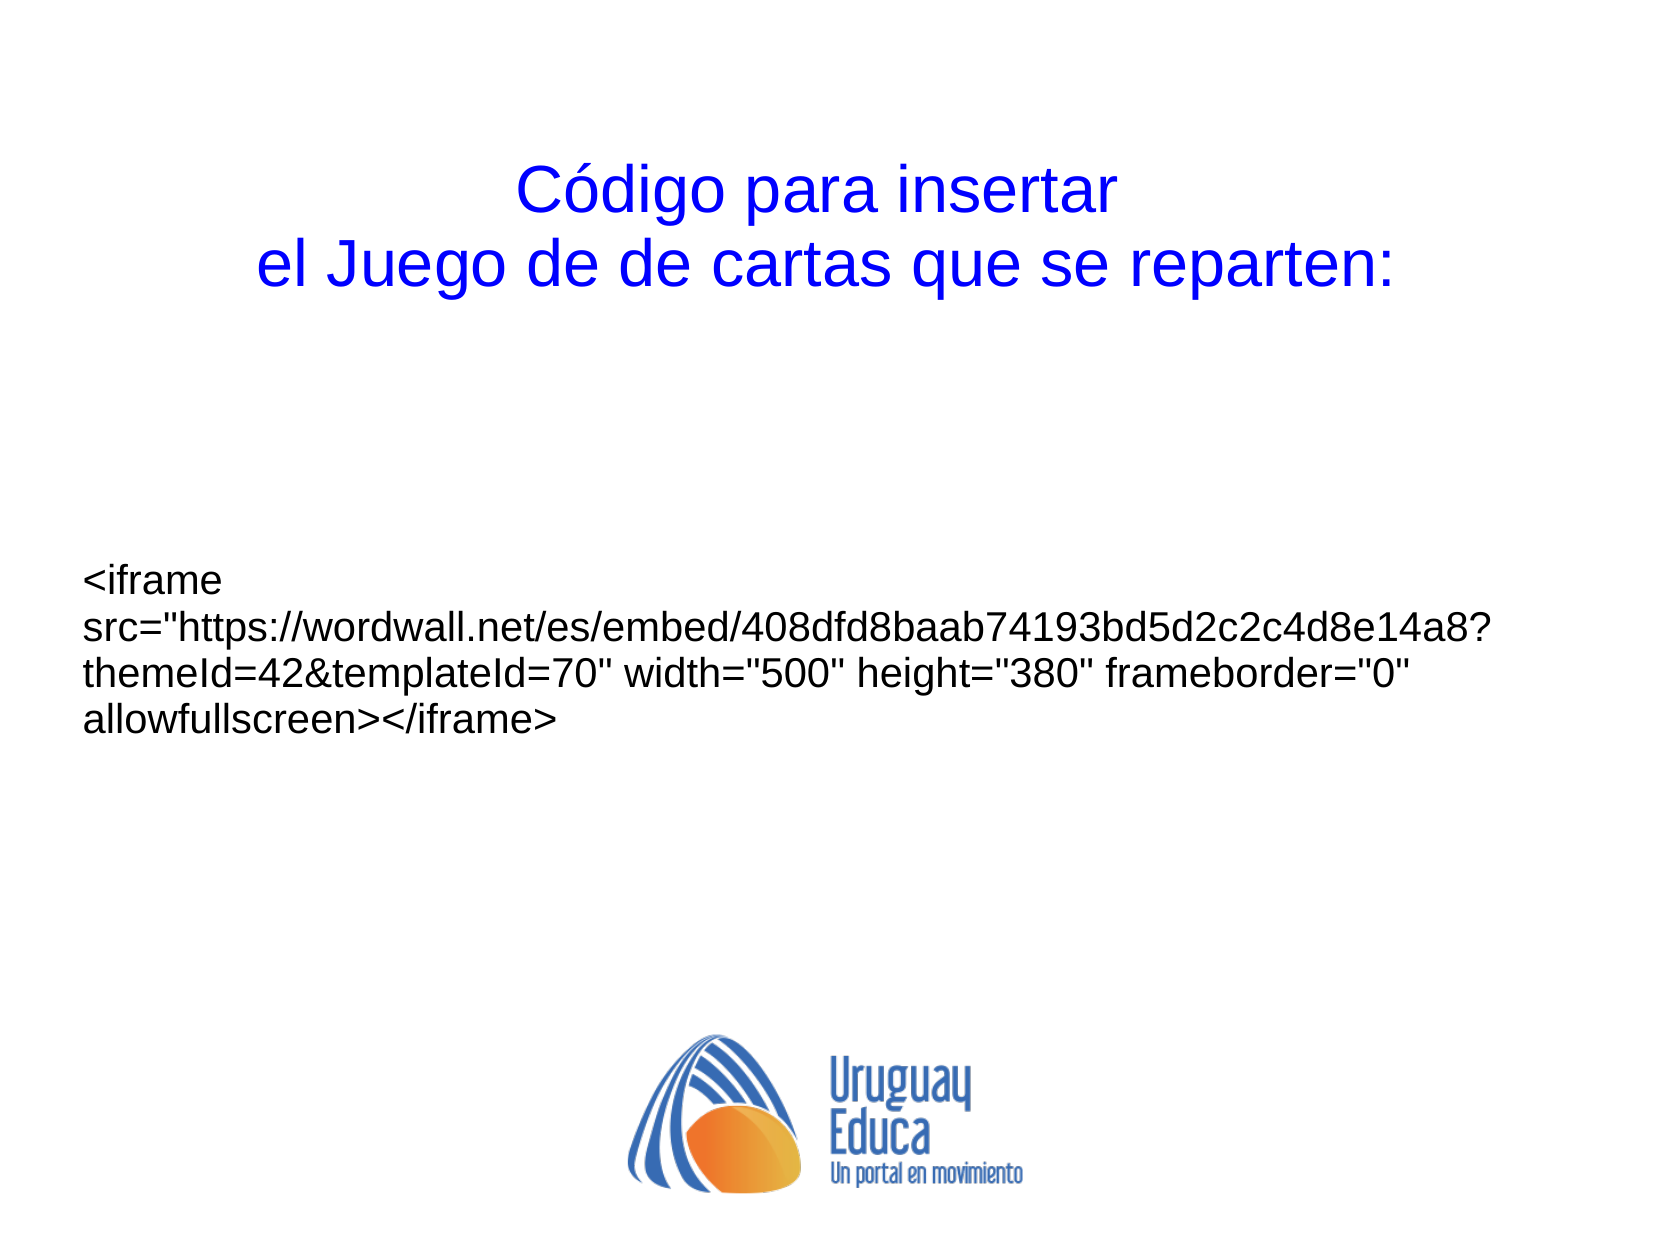

# Código para insertar el Juego de de cartas que se reparten:
<iframe src="https://wordwall.net/es/embed/408dfd8baab74193bd5d2c2c4d8e14a8?themeId=42&templateId=70" width="500" height="380" frameborder="0" allowfullscreen></iframe>